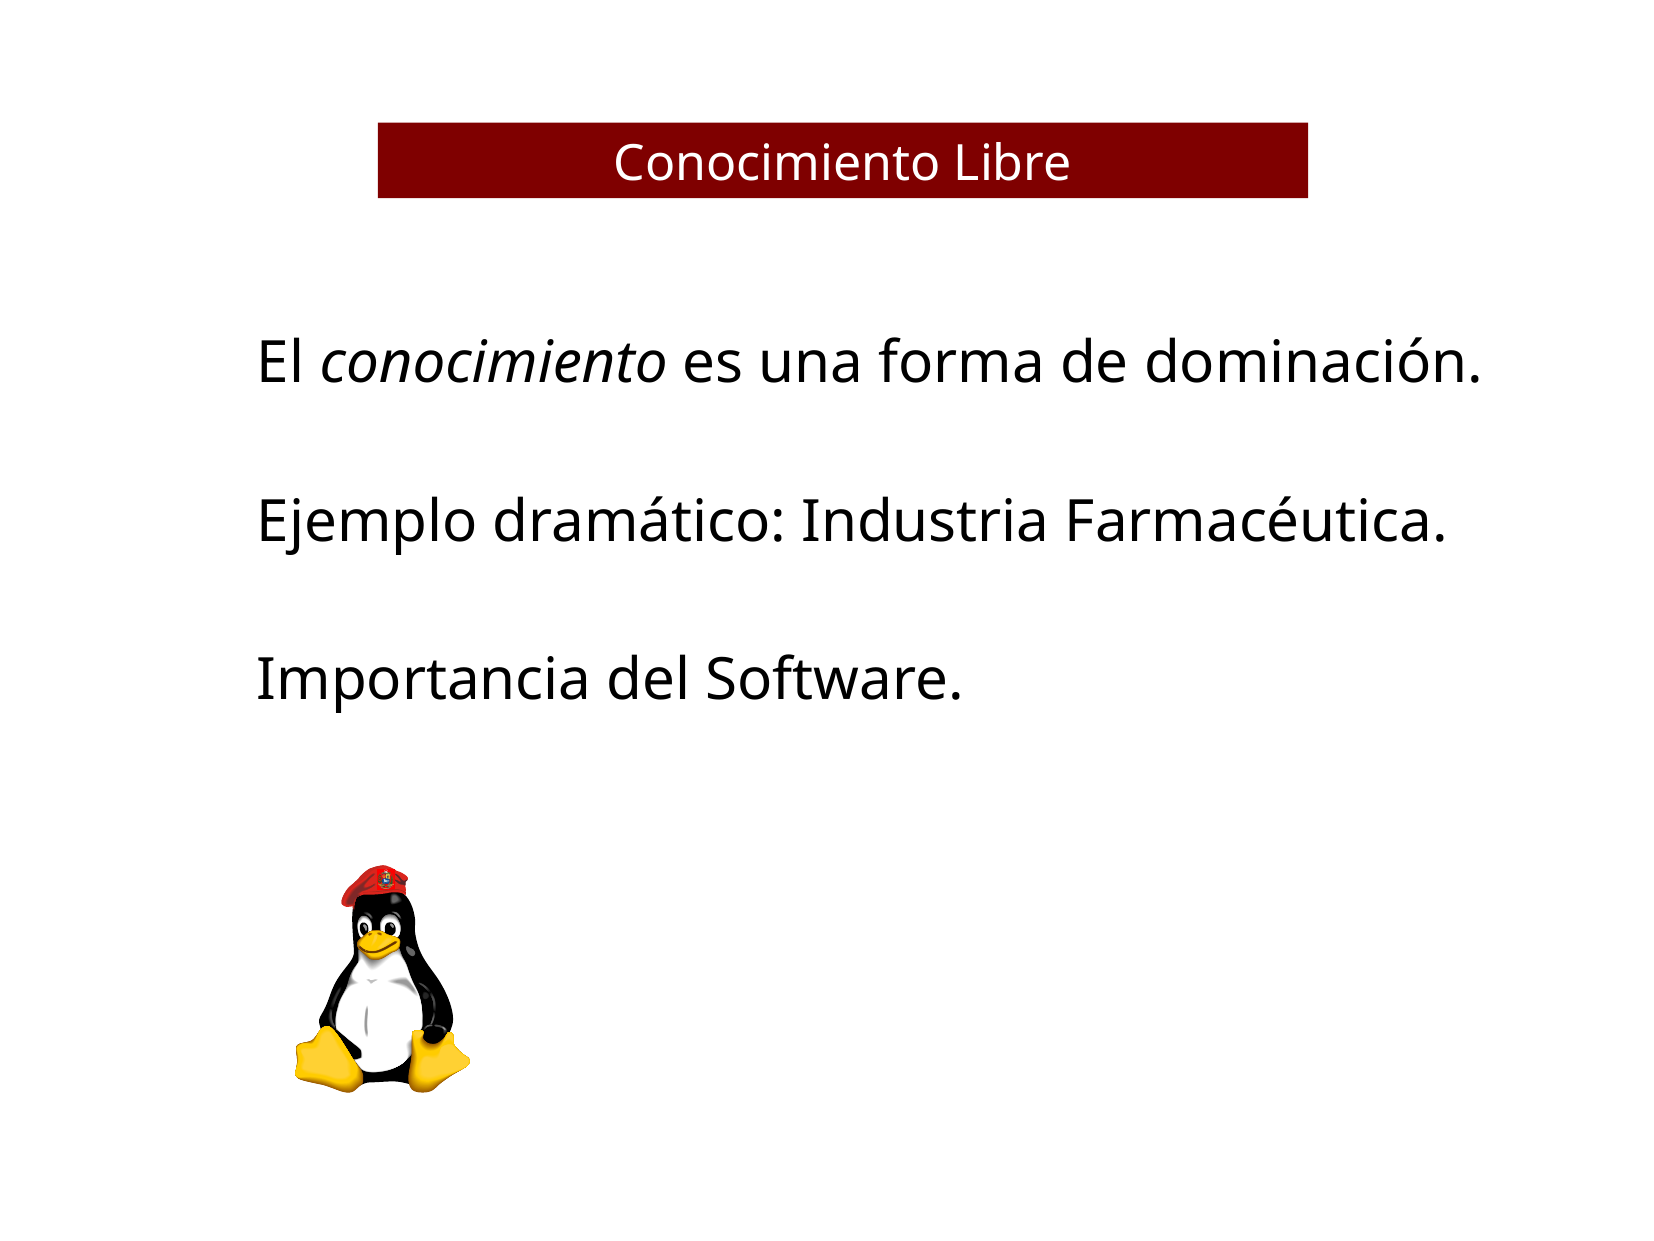

Conocimiento Libre
El conocimiento es una forma de dominación.
Ejemplo dramático: Industria Farmacéutica.
Importancia del Software.